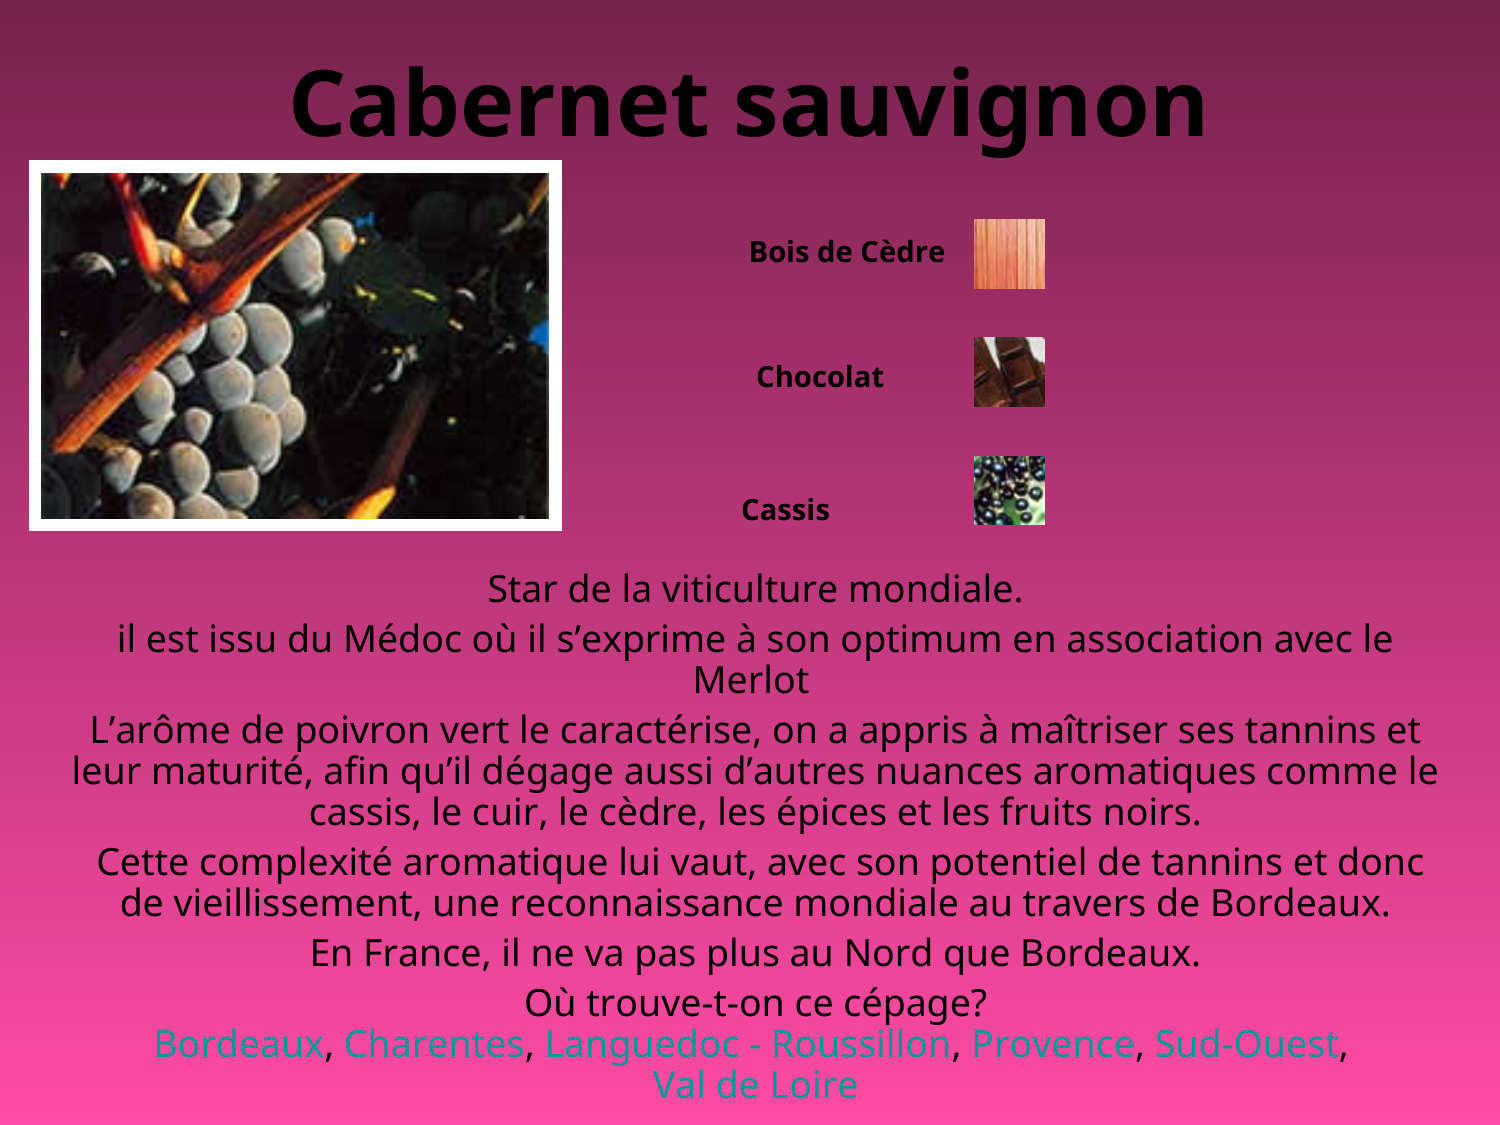

# Cabernet sauvignon
 Bois de Cèdre
 Chocolat
Cassis
Star de la viticulture mondiale.
il est issu du Médoc où il s’exprime à son optimum en association avec le Merlot
L’arôme de poivron vert le caractérise, on a appris à maîtriser ses tannins et leur maturité, afin qu’il dégage aussi d’autres nuances aromatiques comme le cassis, le cuir, le cèdre, les épices et les fruits noirs.
 Cette complexité aromatique lui vaut, avec son potentiel de tannins et donc de vieillissement, une reconnaissance mondiale au travers de Bordeaux.
En France, il ne va pas plus au Nord que Bordeaux.
Où trouve-t-on ce cépage?
Bordeaux, Charentes, Languedoc - Roussillon, Provence, Sud-Ouest, Val de Loire